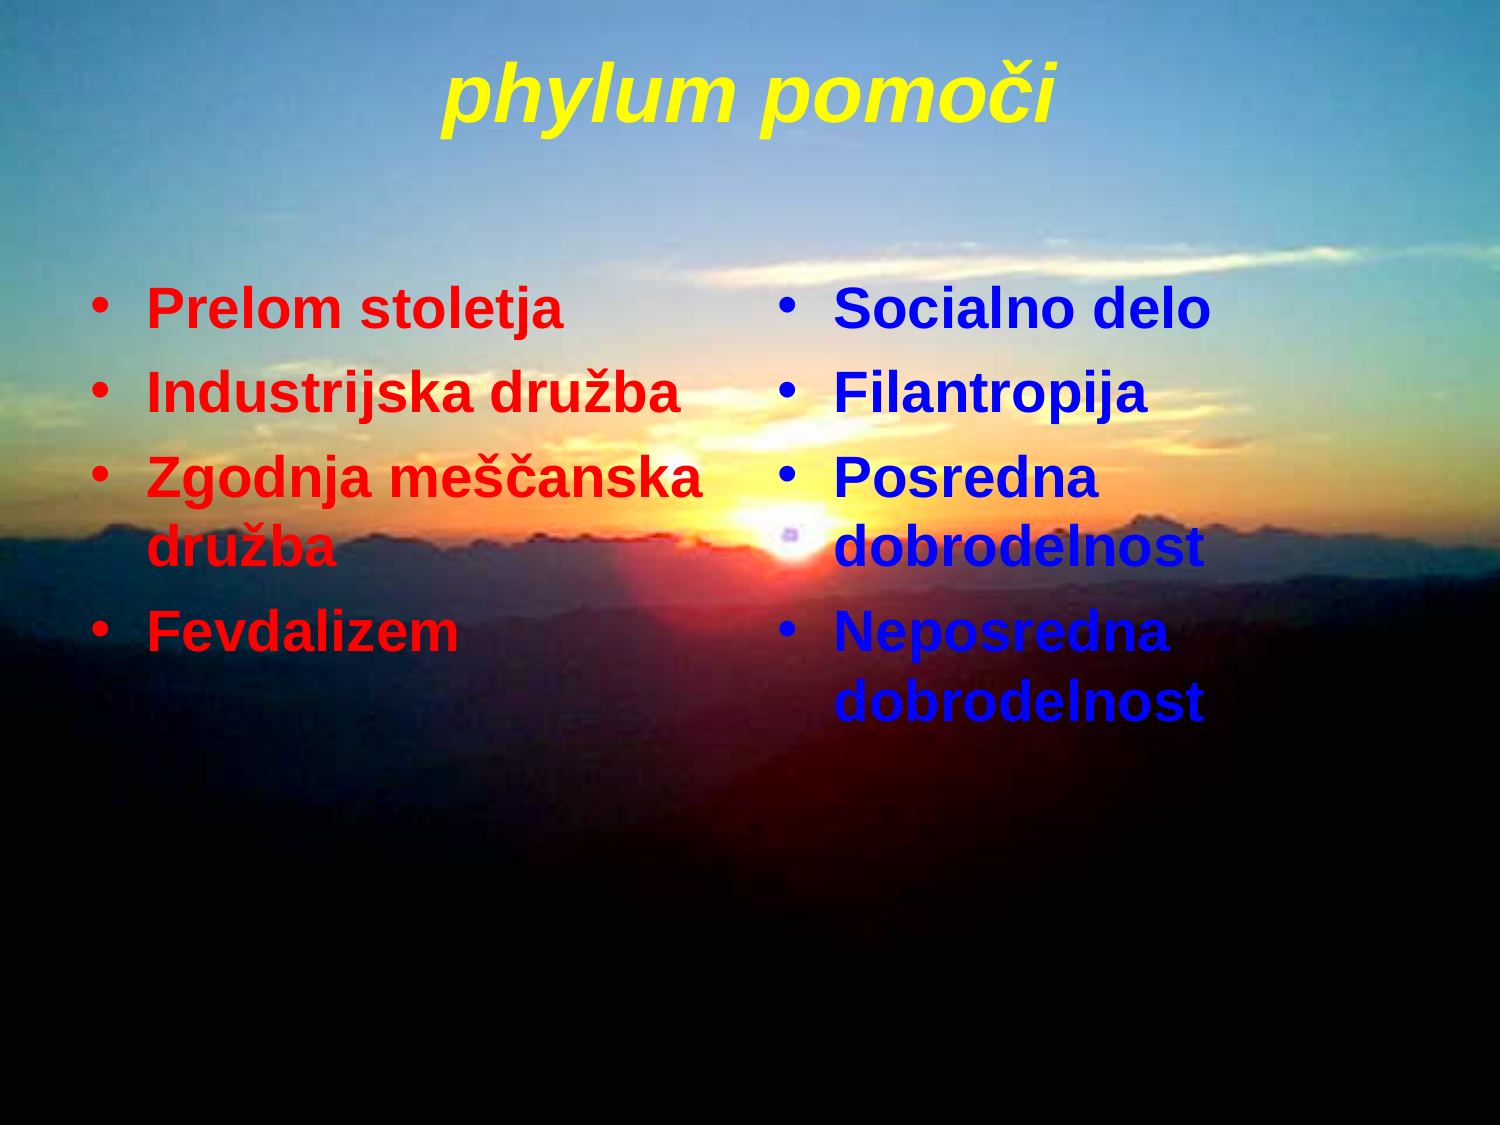

# phylum pomoči
Prelom stoletja
Industrijska družba
Zgodnja meščanska družba
Fevdalizem
Socialno delo
Filantropija
Posredna dobrodelnost
Neposredna dobrodelnost